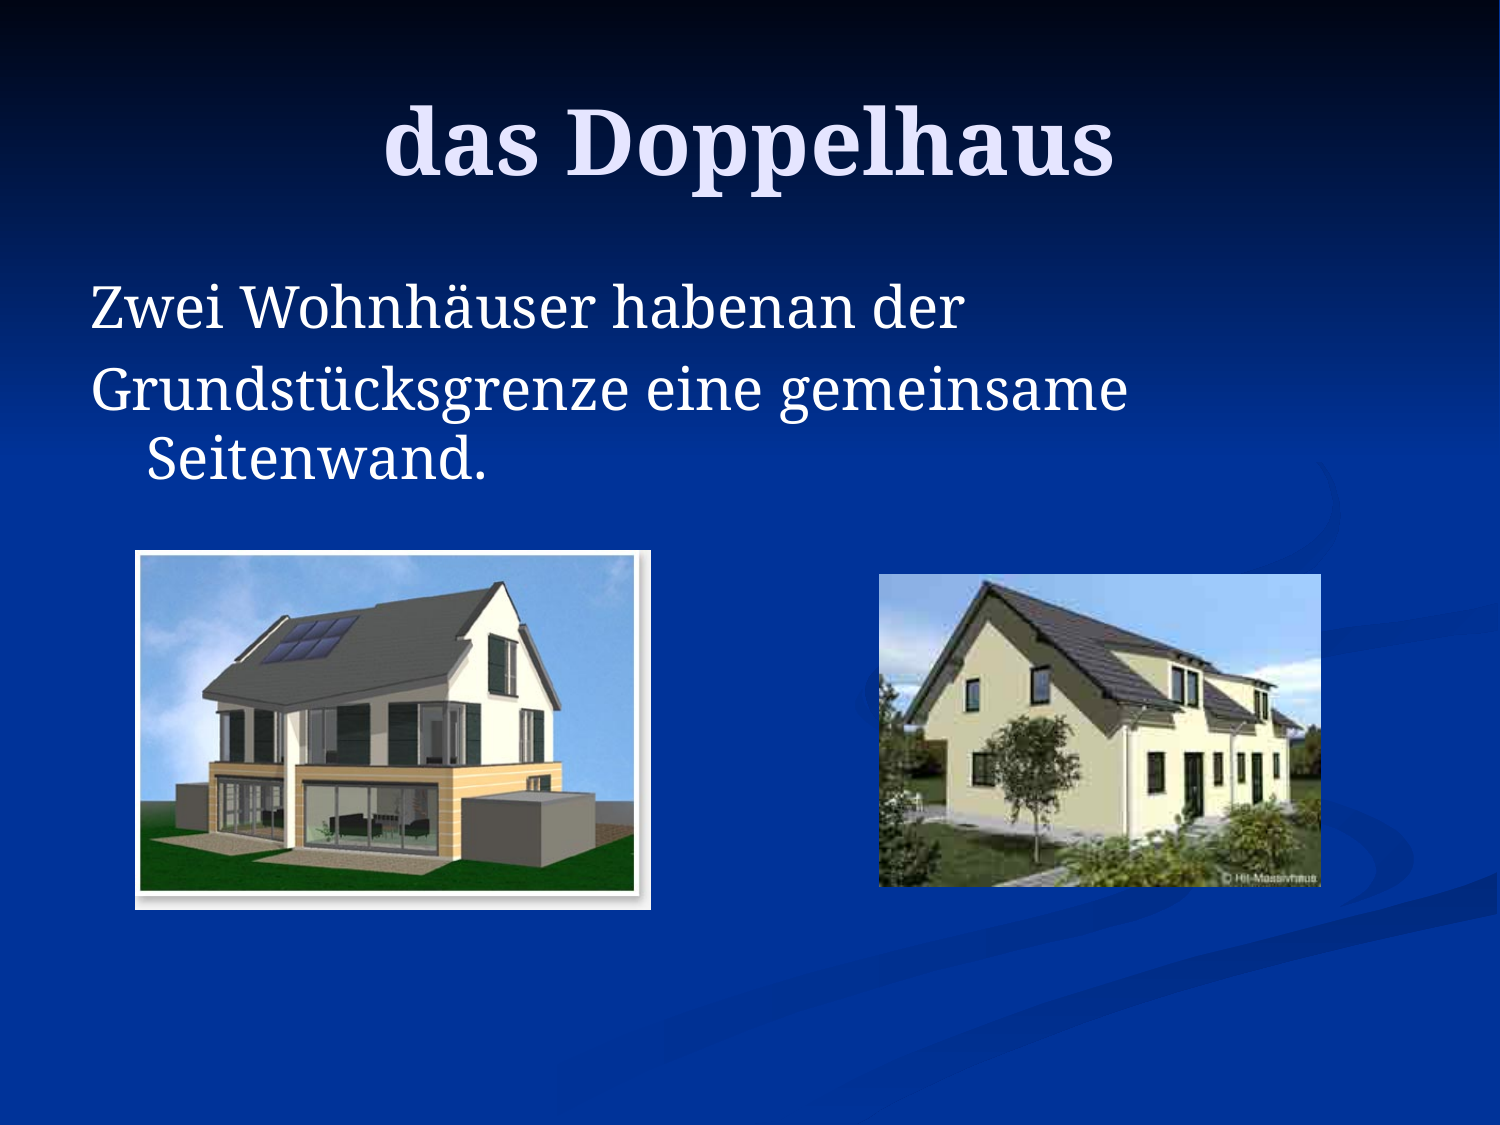

# das Doppelhaus
Zwei Wohnhäuser habenan der
Grundstücksgrenze eine gemeinsame Seitenwand.